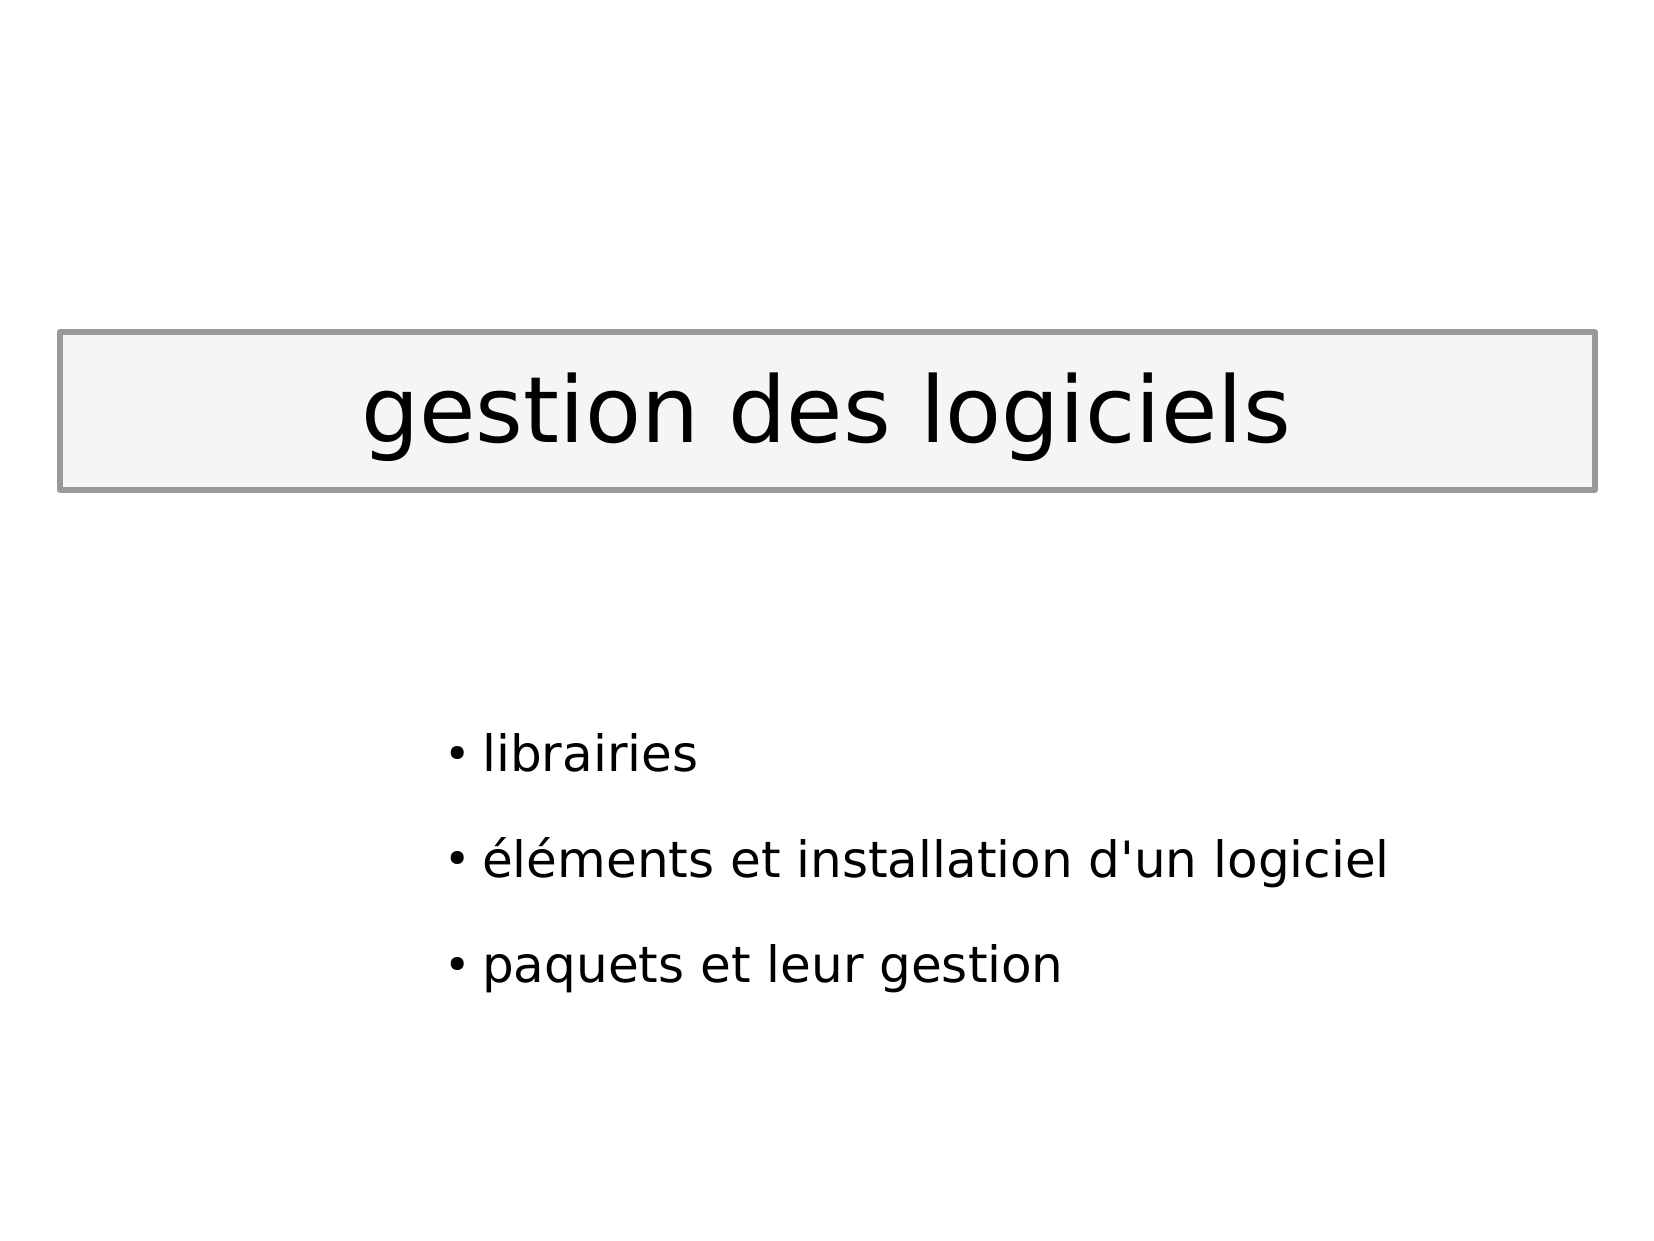

# gestion des logiciels
 librairies
 éléments et installation d'un logiciel
 paquets et leur gestion